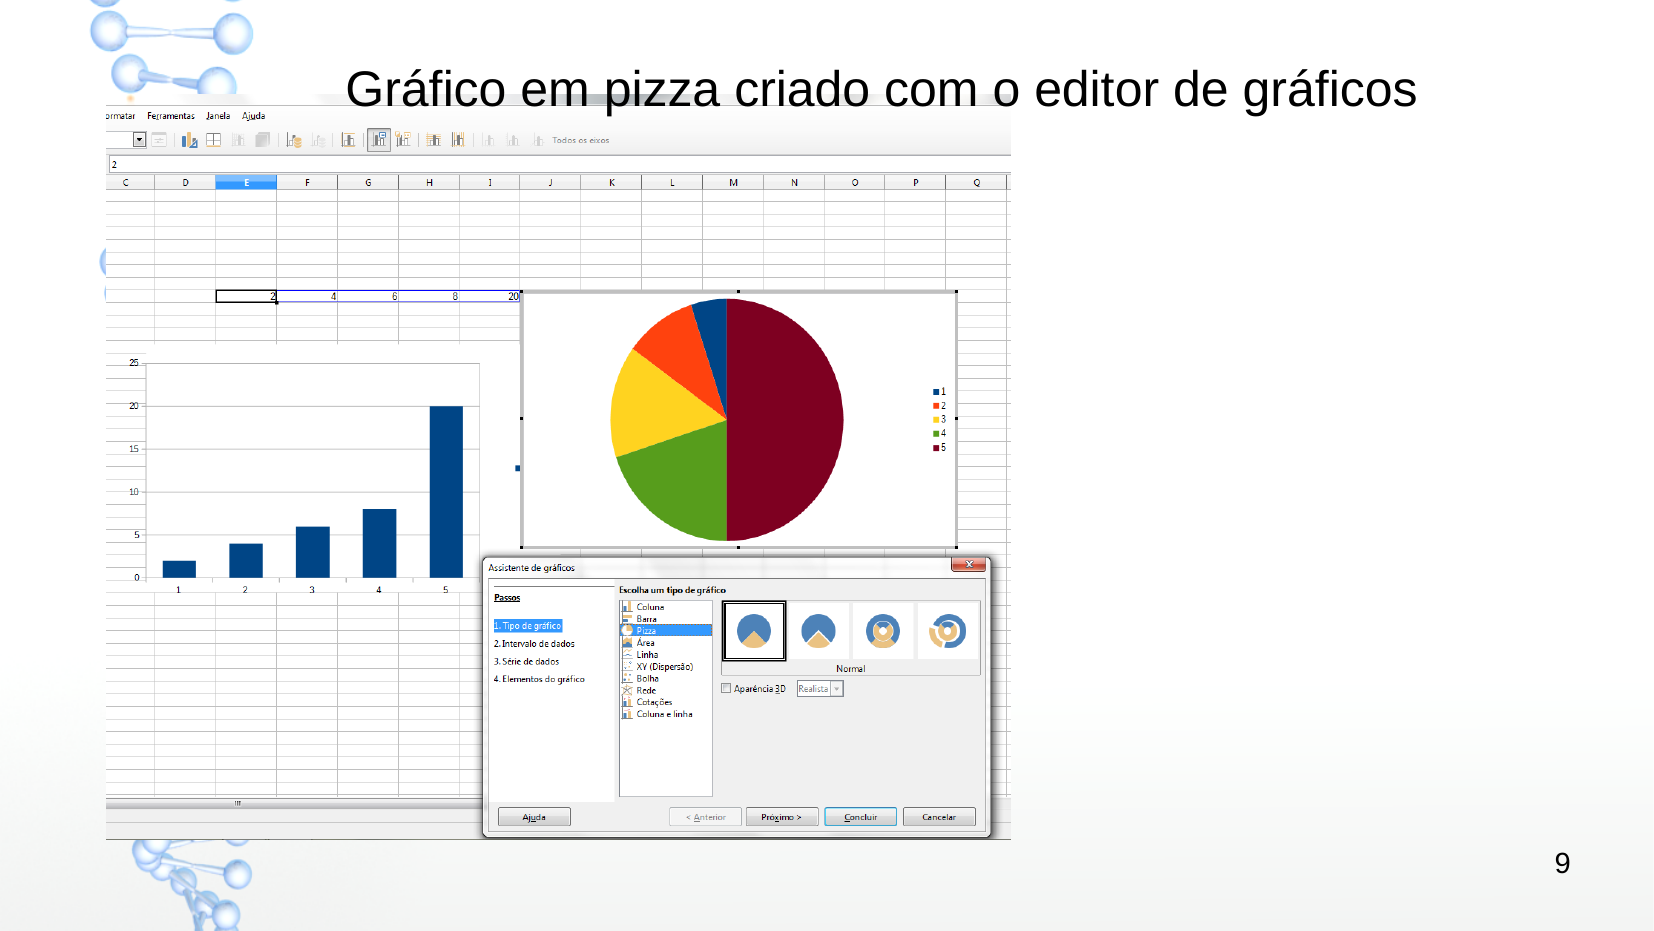

Gráfico em pizza criado com o editor de gráficos
9